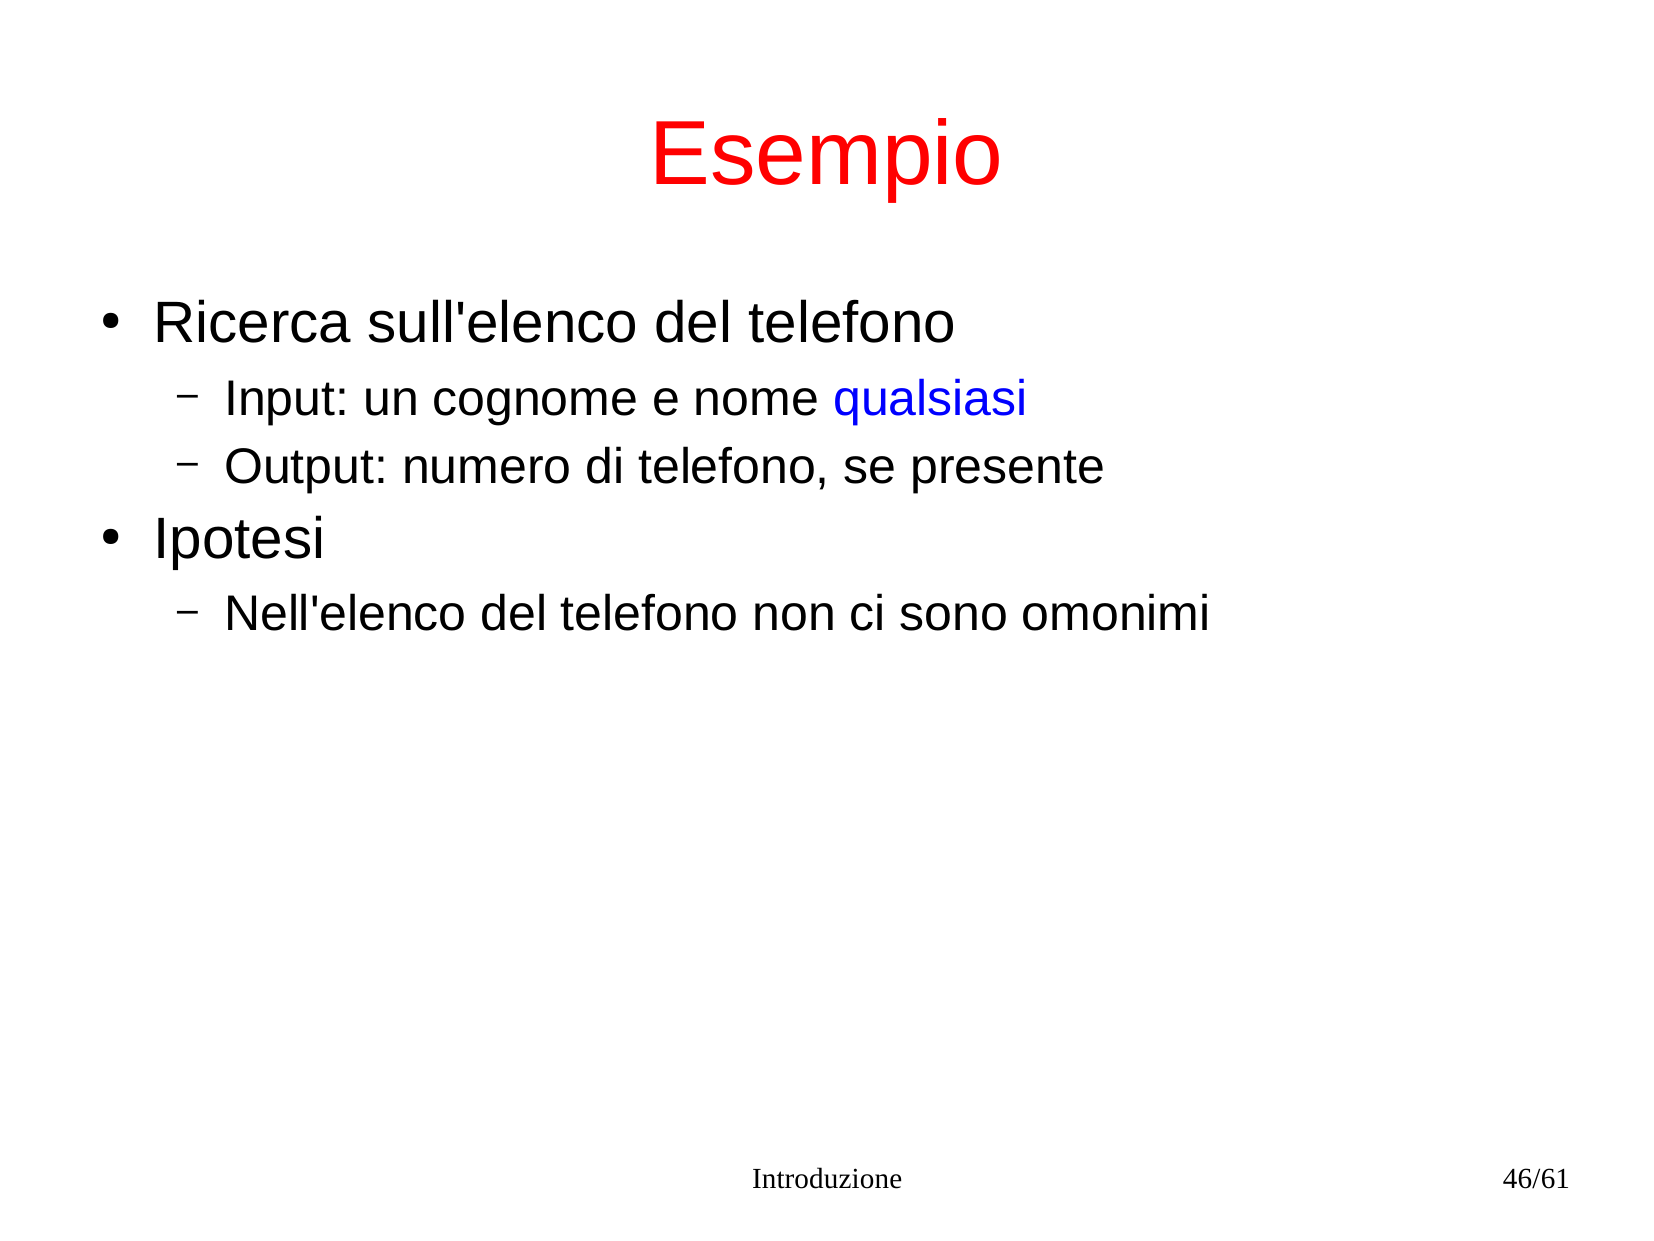

# Esempio
Ricerca sull'elenco del telefono
Input: un cognome e nome qualsiasi
Output: numero di telefono, se presente
Ipotesi
Nell'elenco del telefono non ci sono omonimi
Introduzione
46